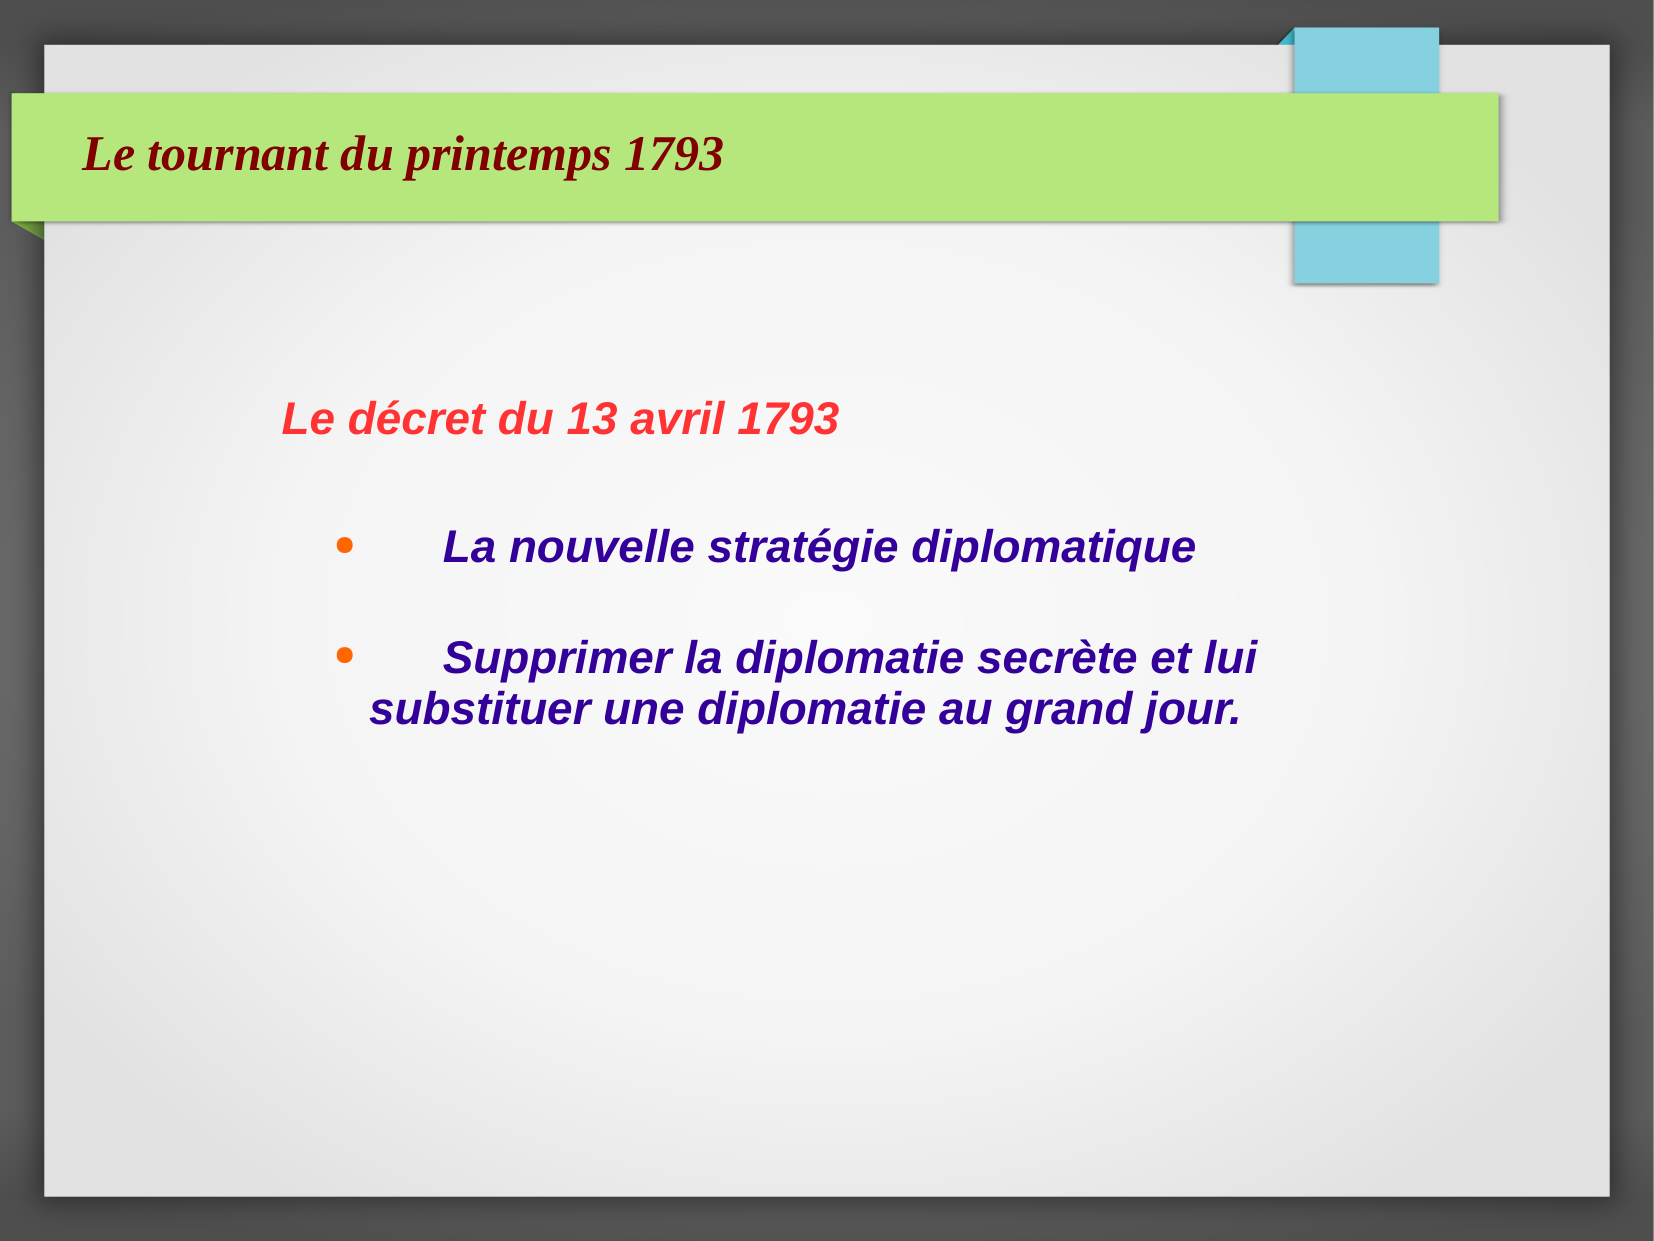

# Le tournant du printemps 1793
 Le décret du 13 avril 1793
	La nouvelle stratégie diplomatique
	Supprimer la diplomatie secrète et lui substituer une diplomatie au grand jour.